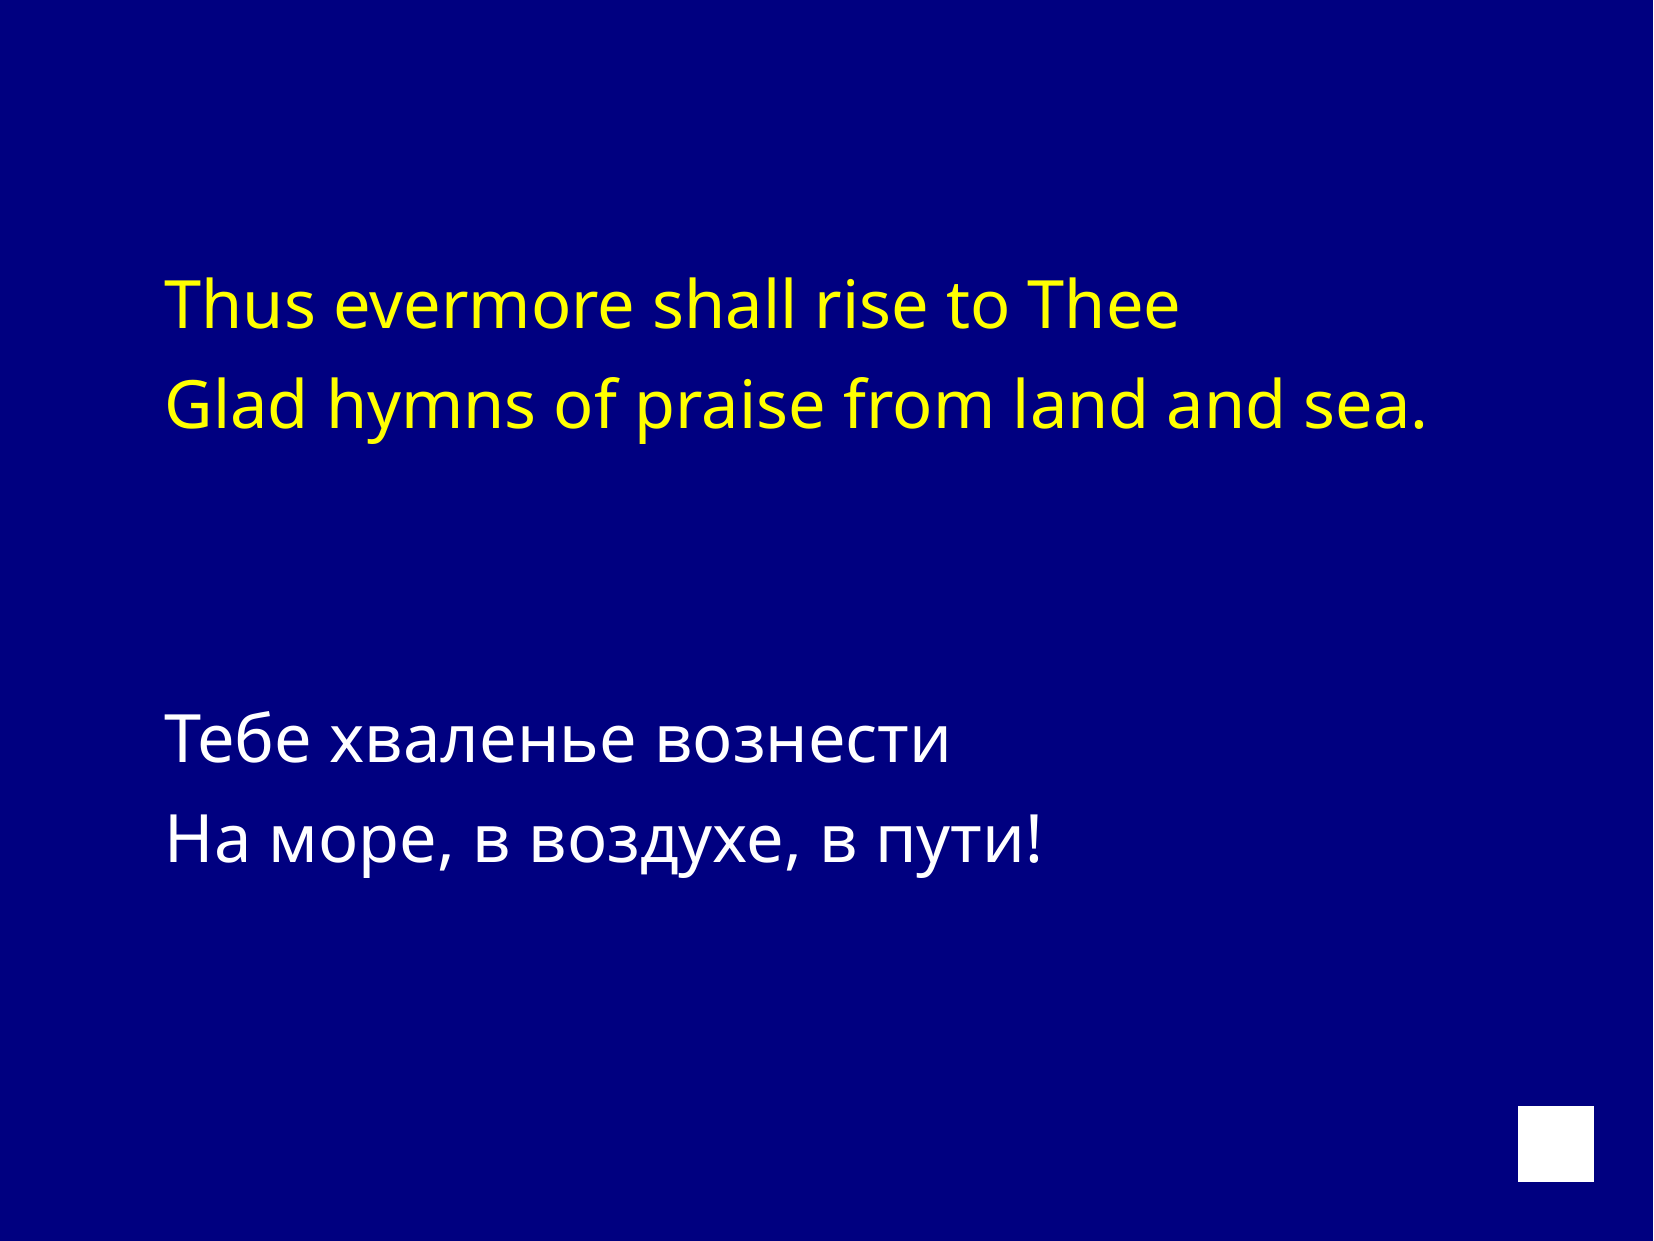

Thus evermore shall rise to Thee
	Glad hymns of praise from land and sea.
	Тебе хваленье вознести
	На море, в воздухе, в пути!